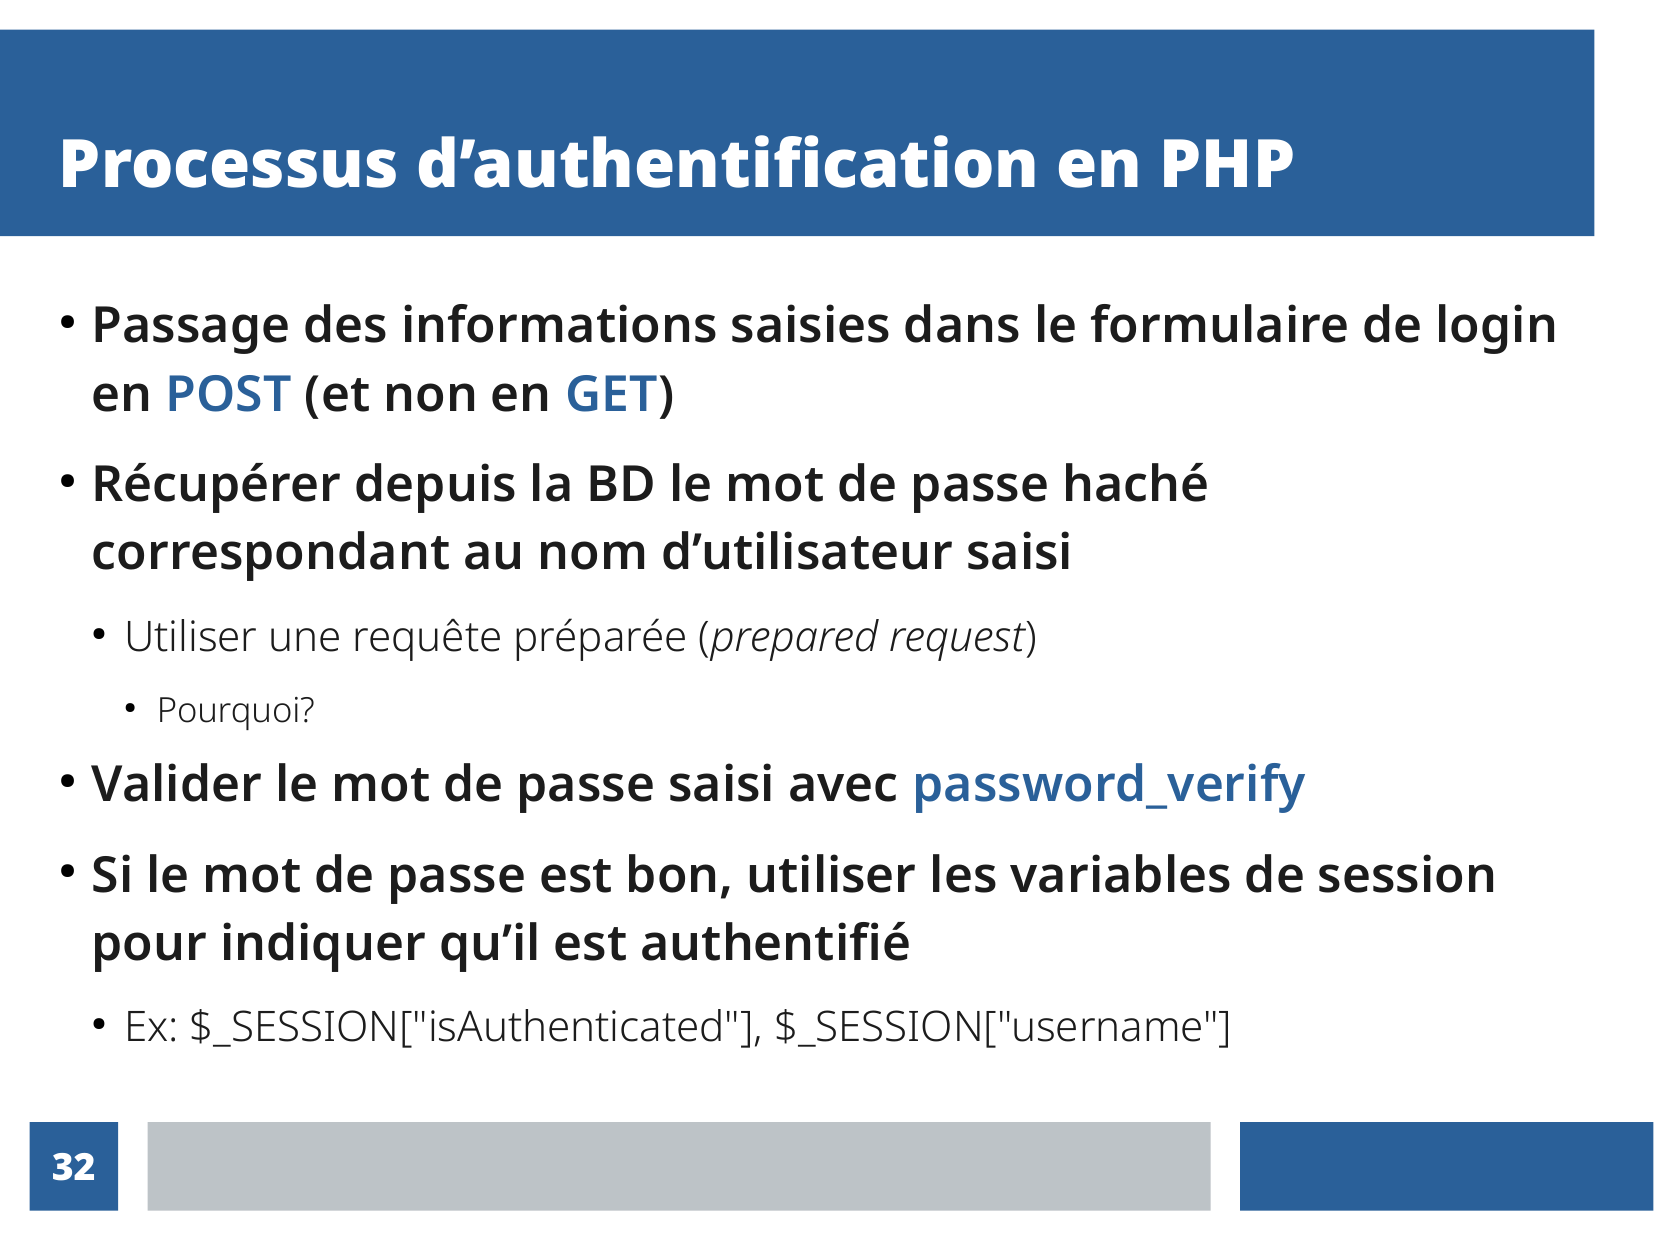

# Processus d’authentification en PHP
Passage des informations saisies dans le formulaire de login en POST (et non en GET)
Récupérer depuis la BD le mot de passe haché correspondant au nom d’utilisateur saisi
Utiliser une requête préparée (prepared request)
Pourquoi?
Valider le mot de passe saisi avec password_verify
Si le mot de passe est bon, utiliser les variables de session pour indiquer qu’il est authentifié
Ex: $_SESSION["isAuthenticated"], $_SESSION["username"]
32